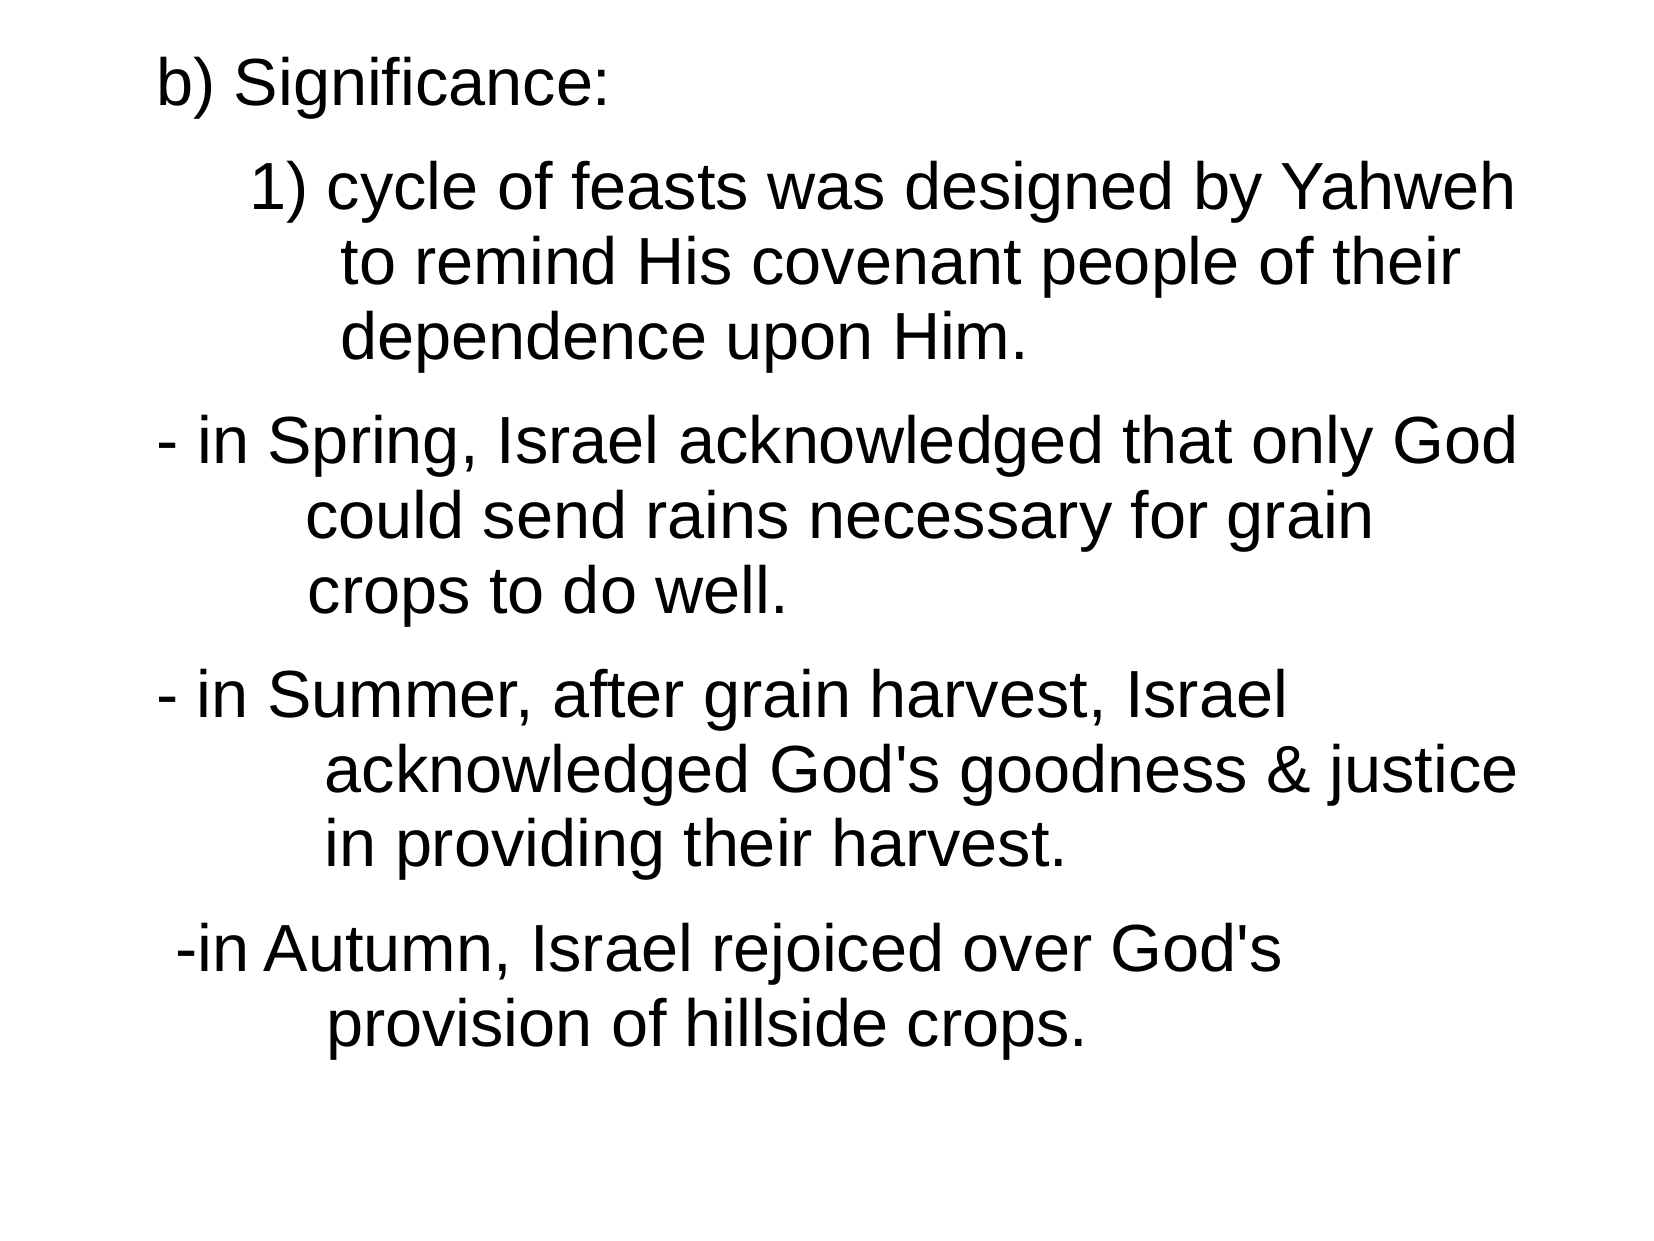

# b) Significance:
 1) cycle of feasts was designed by Yahweh to remind His covenant people of their dependence upon Him.
 - in Spring, Israel acknowledged that only God 	 could send rains necessary for grain 		 			crops to do well.
- in Summer, after grain harvest, Israel 		 acknowledged God's goodness & justice 		 in providing their harvest.
 -in Autumn, Israel rejoiced over God's 	 		 provision of hillside crops.